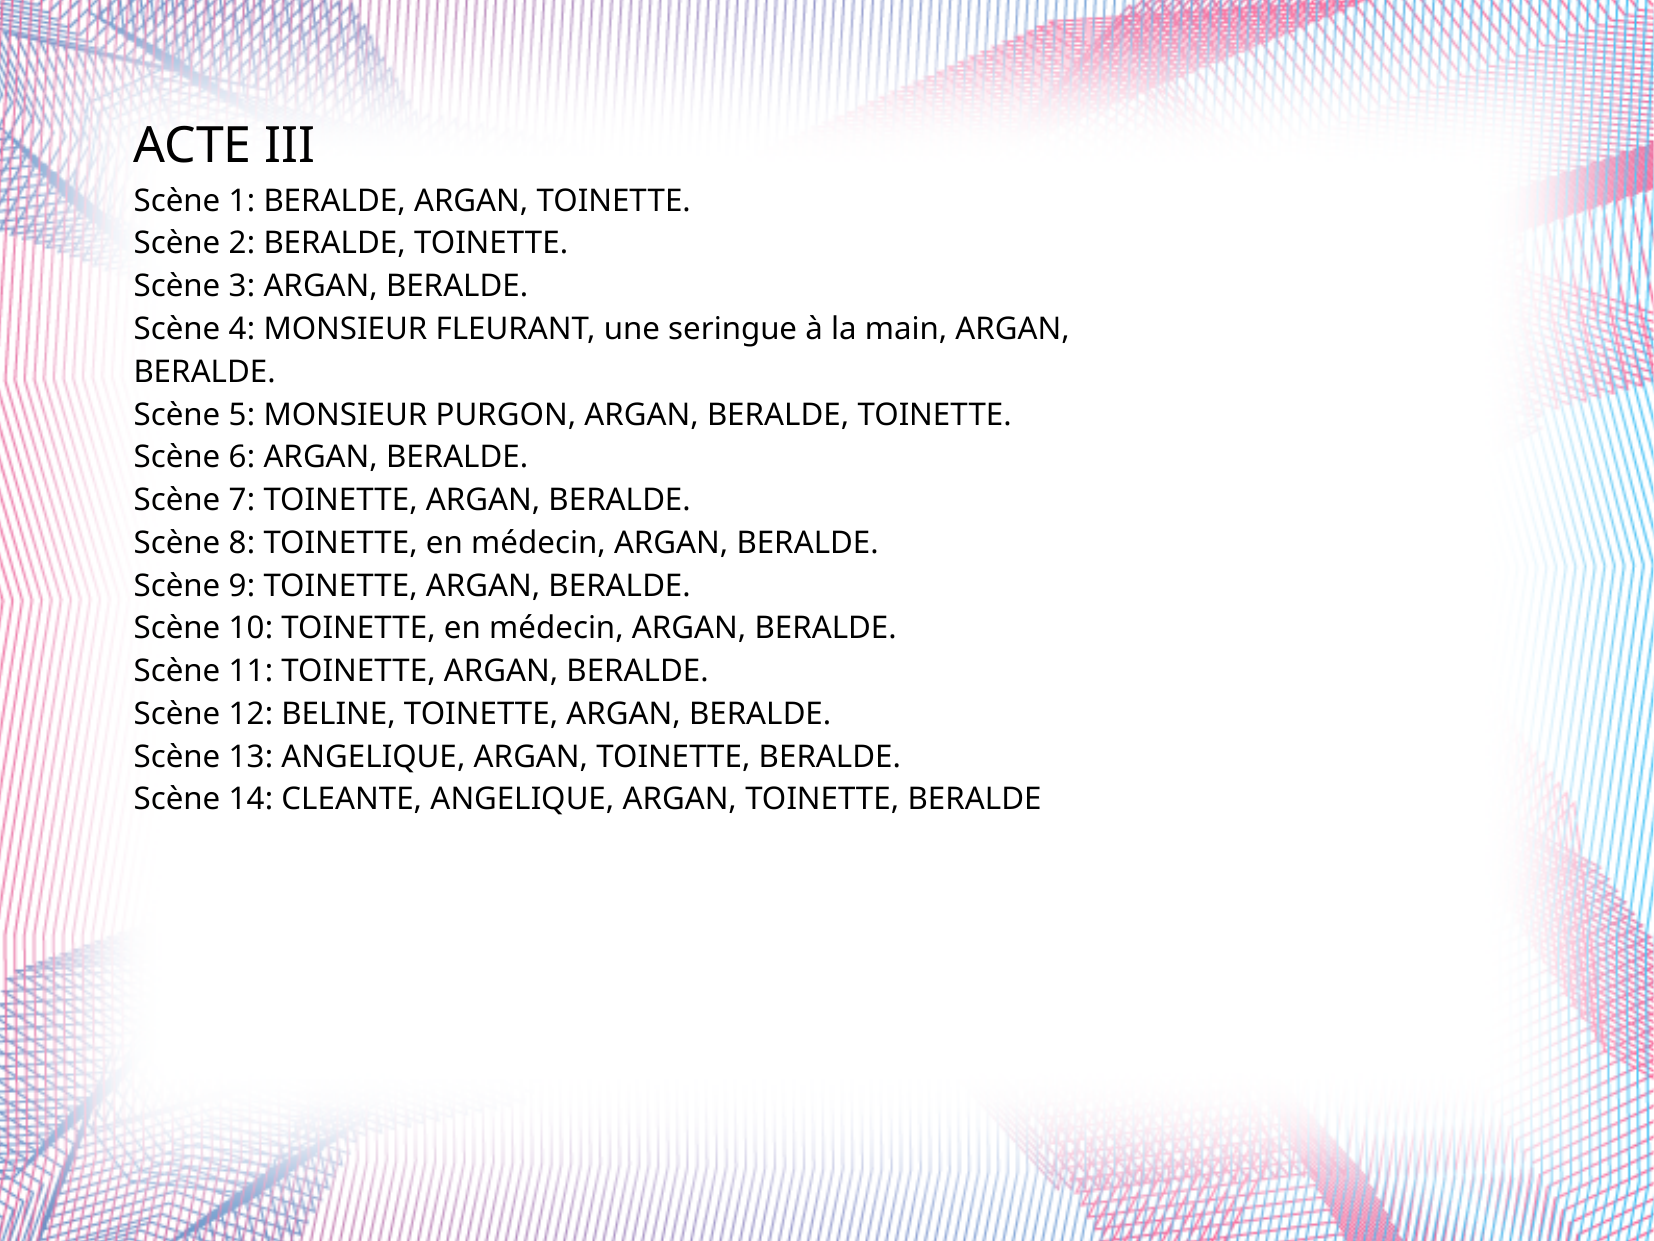

ACTE III
Scène 1: BERALDE, ARGAN, TOINETTE.
Scène 2: BERALDE, TOINETTE.
Scène 3: ARGAN, BERALDE.
Scène 4: MONSIEUR FLEURANT, une seringue à la main, ARGAN, BERALDE.
Scène 5: MONSIEUR PURGON, ARGAN, BERALDE, TOINETTE.
Scène 6: ARGAN, BERALDE.
Scène 7: TOINETTE, ARGAN, BERALDE.
Scène 8: TOINETTE, en médecin, ARGAN, BERALDE.
Scène 9: TOINETTE, ARGAN, BERALDE.
Scène 10: TOINETTE, en médecin, ARGAN, BERALDE.
Scène 11: TOINETTE, ARGAN, BERALDE.
Scène 12: BELINE, TOINETTE, ARGAN, BERALDE.
Scène 13: ANGELIQUE, ARGAN, TOINETTE, BERALDE.
Scène 14: CLEANTE, ANGELIQUE, ARGAN, TOINETTE, BERALDE